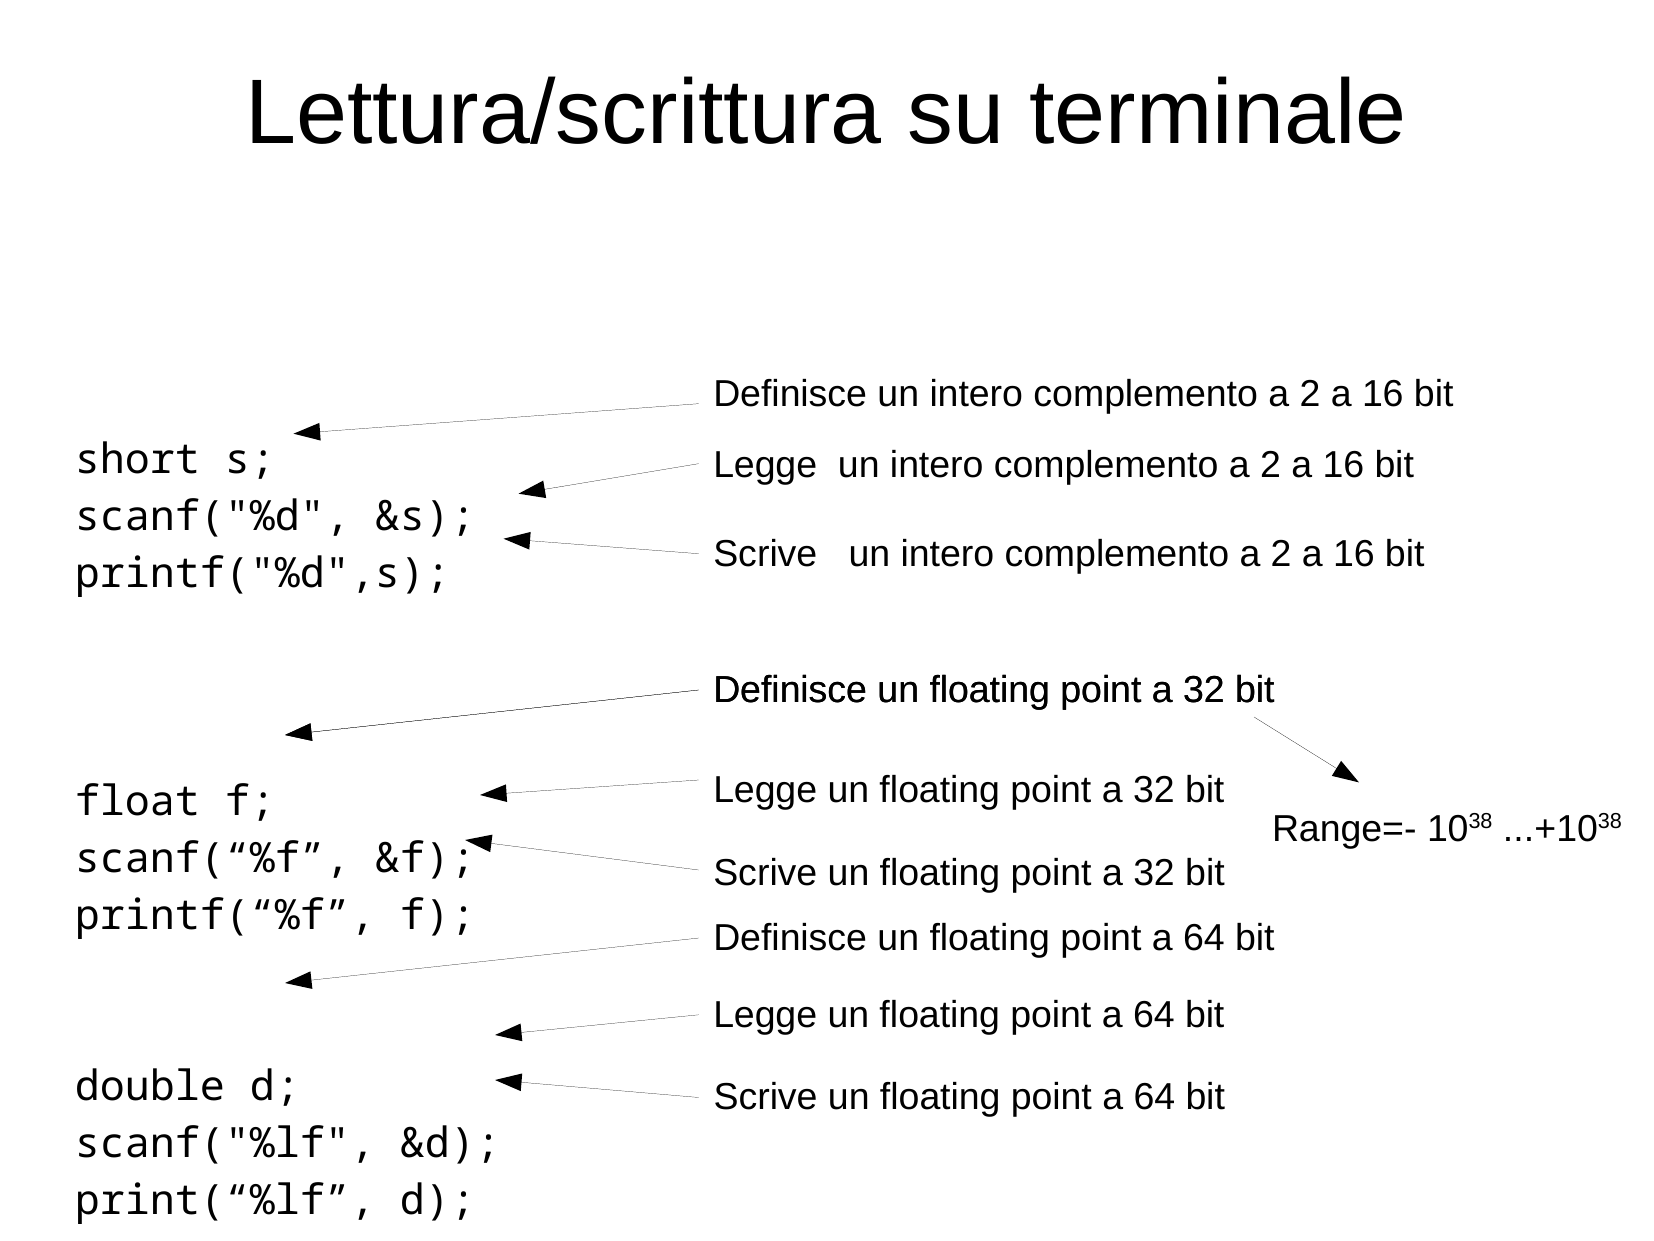

# Lettura/scrittura su terminale
short s;
scanf("%d", &s);
printf("%d",s);
float f;
scanf(“%f”, &f);
printf(“%f”, f);
double d;
scanf("%lf", &d);
print(“%lf”, d);
Definisce un intero complemento a 2 a 16 bit
Legge un intero complemento a 2 a 16 bit
Scrive un intero complemento a 2 a 16 bit
Definisce un floating point a 32 bit
Definisce un floating point a 32 bit
Legge un floating point a 32 bit
Range=- 1038 ...+1038
Scrive un floating point a 32 bit
Definisce un floating point a 64 bit
Legge un floating point a 64 bit
Scrive un floating point a 64 bit